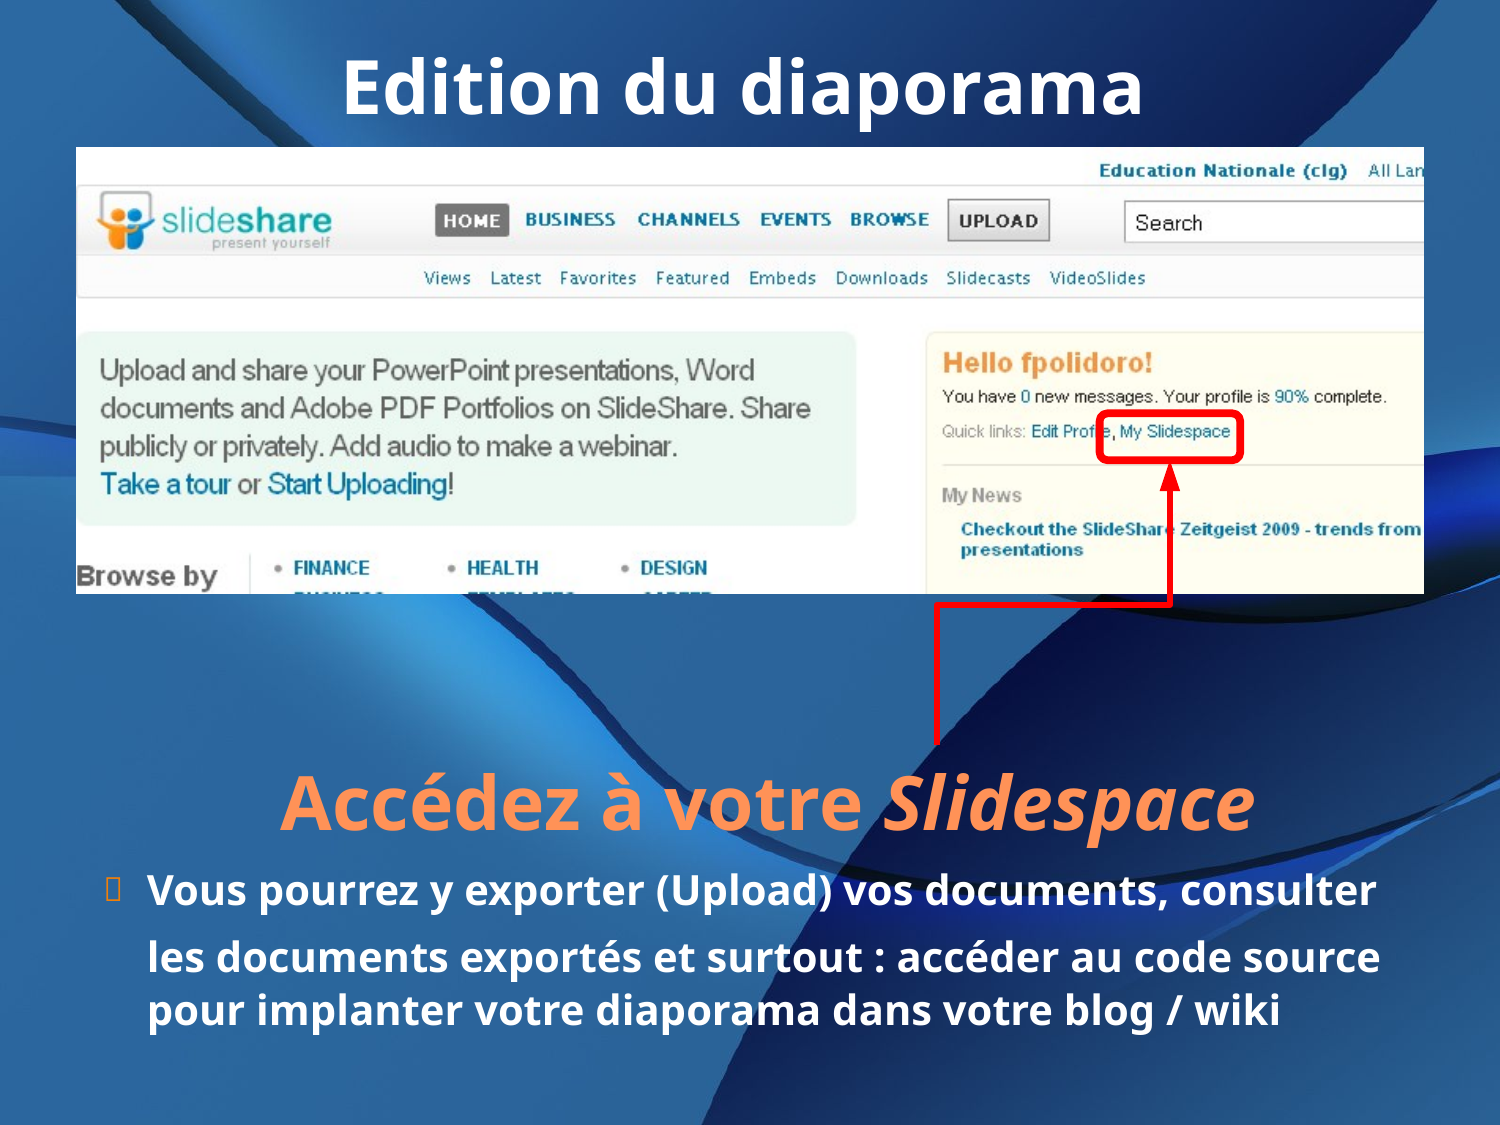

Edition du diaporama
# Accédez à votre Slidespace
Vous pourrez y exporter (Upload) vos documents, consulter les documents exportés et surtout : accéder au code source pour implanter votre diaporama dans votre blog / wiki